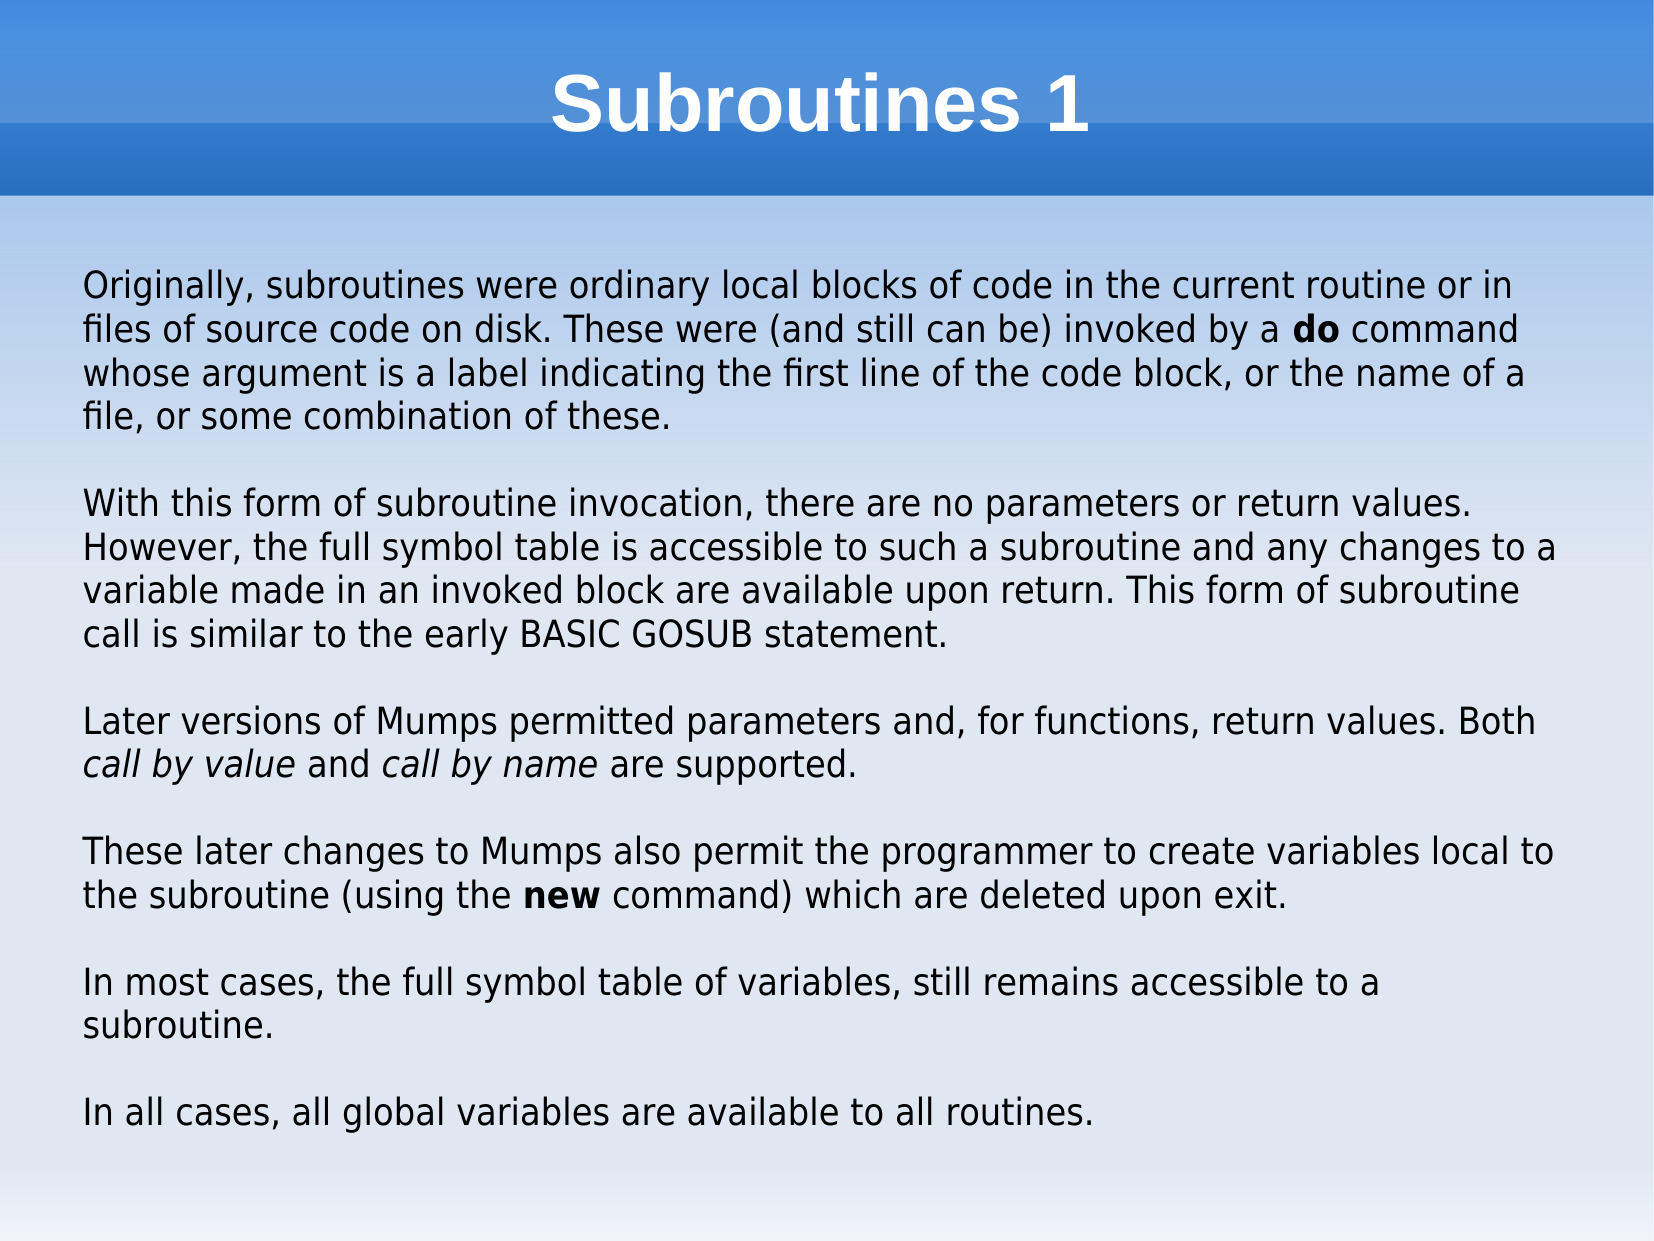

# Subroutines 1
Originally, subroutines were ordinary local blocks of code in the current routine or in files of source code on disk. These were (and still can be) invoked by a do command whose argument is a label indicating the first line of the code block, or the name of a file, or some combination of these.
With this form of subroutine invocation, there are no parameters or return values. However, the full symbol table is accessible to such a subroutine and any changes to a variable made in an invoked block are available upon return. This form of subroutine call is similar to the early BASIC GOSUB statement.
Later versions of Mumps permitted parameters and, for functions, return values. Both call by value and call by name are supported.
These later changes to Mumps also permit the programmer to create variables local to the subroutine (using the new command) which are deleted upon exit.
In most cases, the full symbol table of variables, still remains accessible to a subroutine.
In all cases, all global variables are available to all routines.